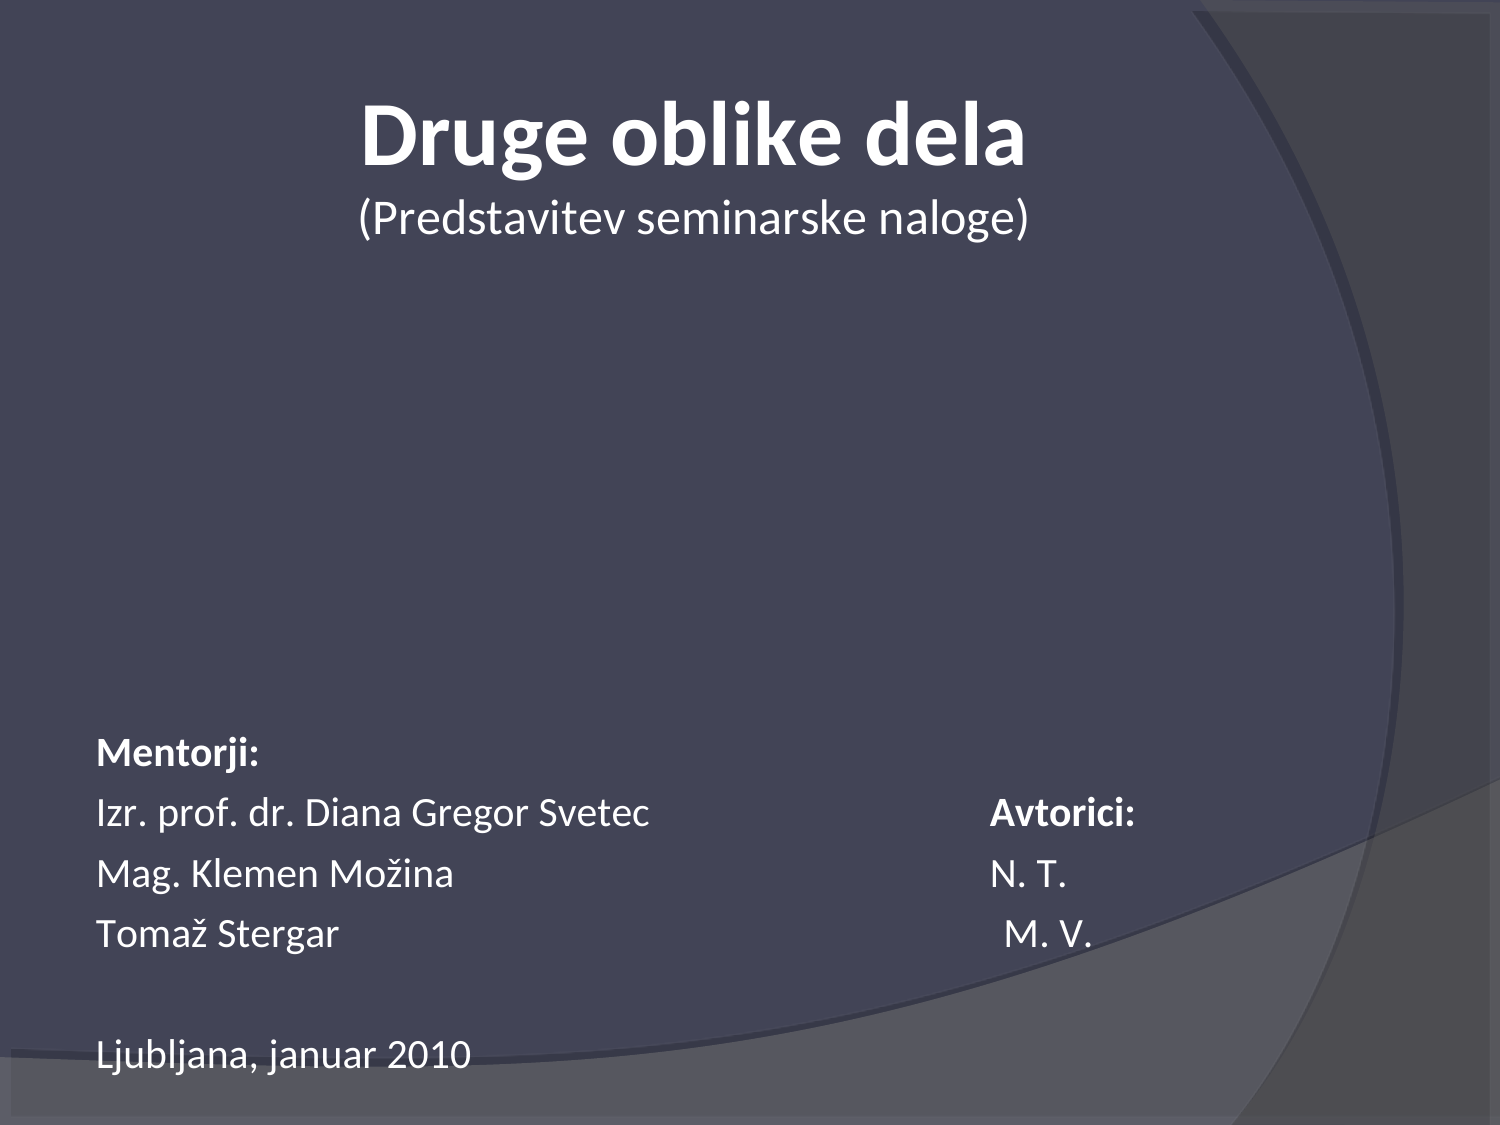

# Druge oblike dela (Predstavitev seminarske naloge)
Mentorji:
Izr. prof. dr. Diana Gregor Svetec			Avtorici:
Mag. Klemen Možina				N. T.
Tomaž Stergar M. V.
Ljubljana, januar 2010